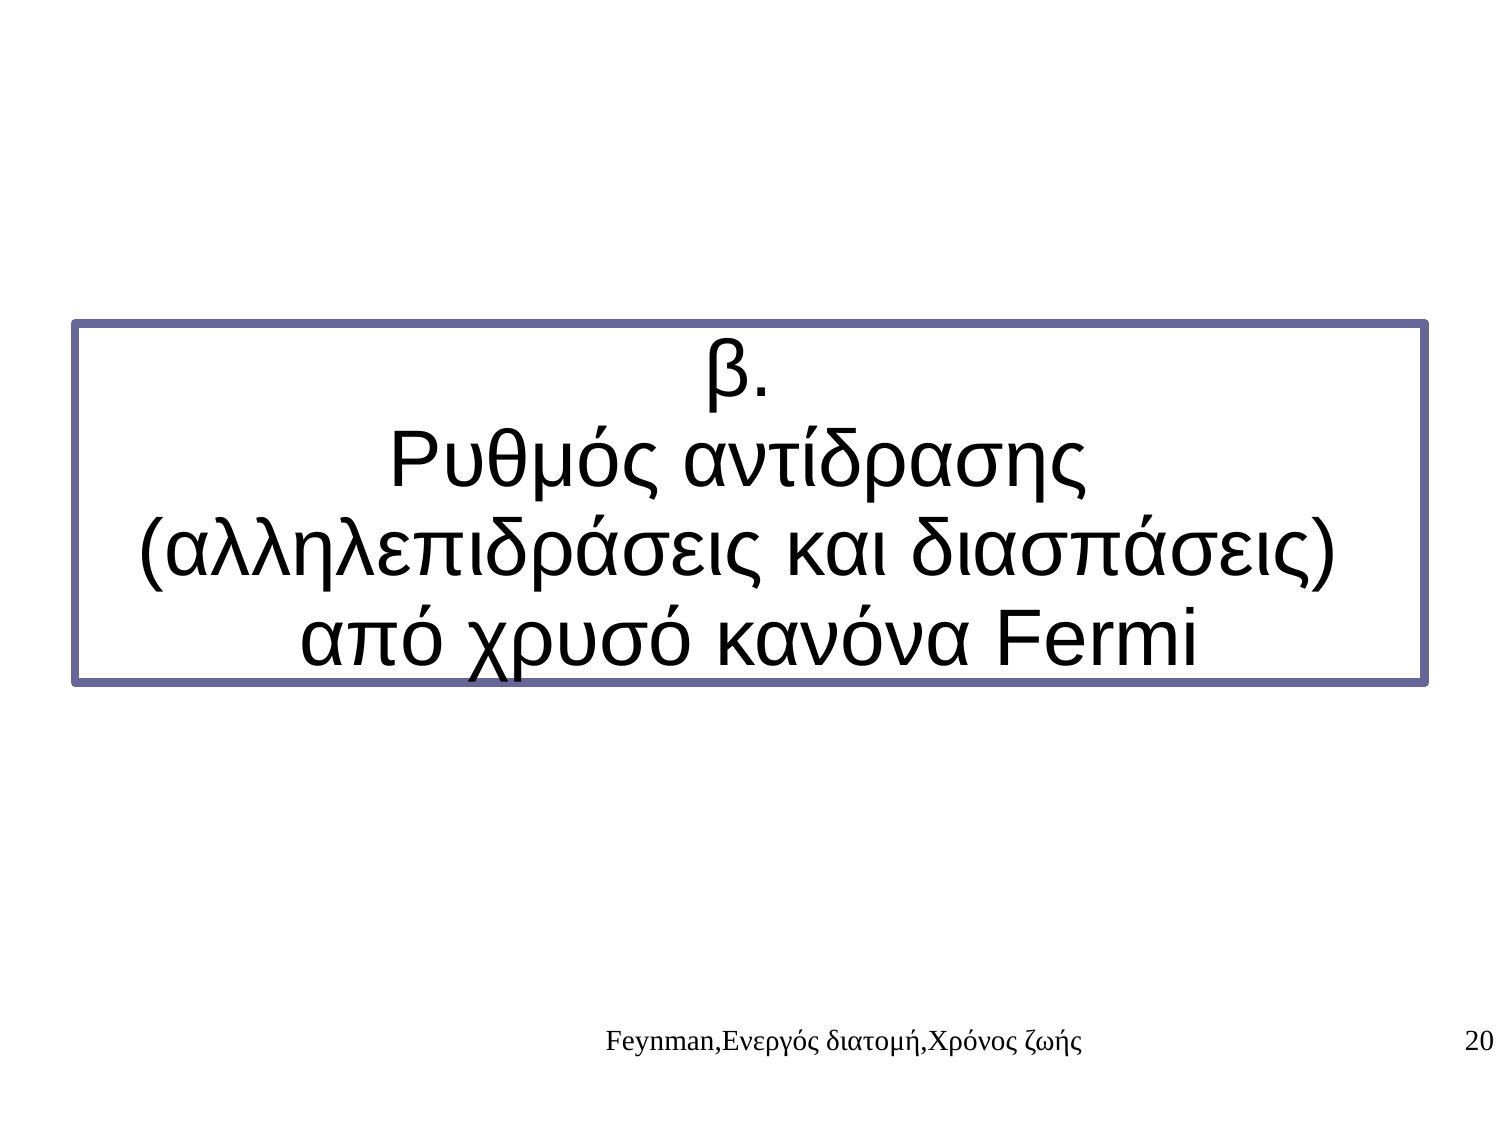

# β. Pυθμός αντίδρασης (αλληλεπιδράσεις και διασπάσεις) από χρυσό κανόνα Fermi
Feynman,Eνεργός διατομή,Xρόνος ζωής
20